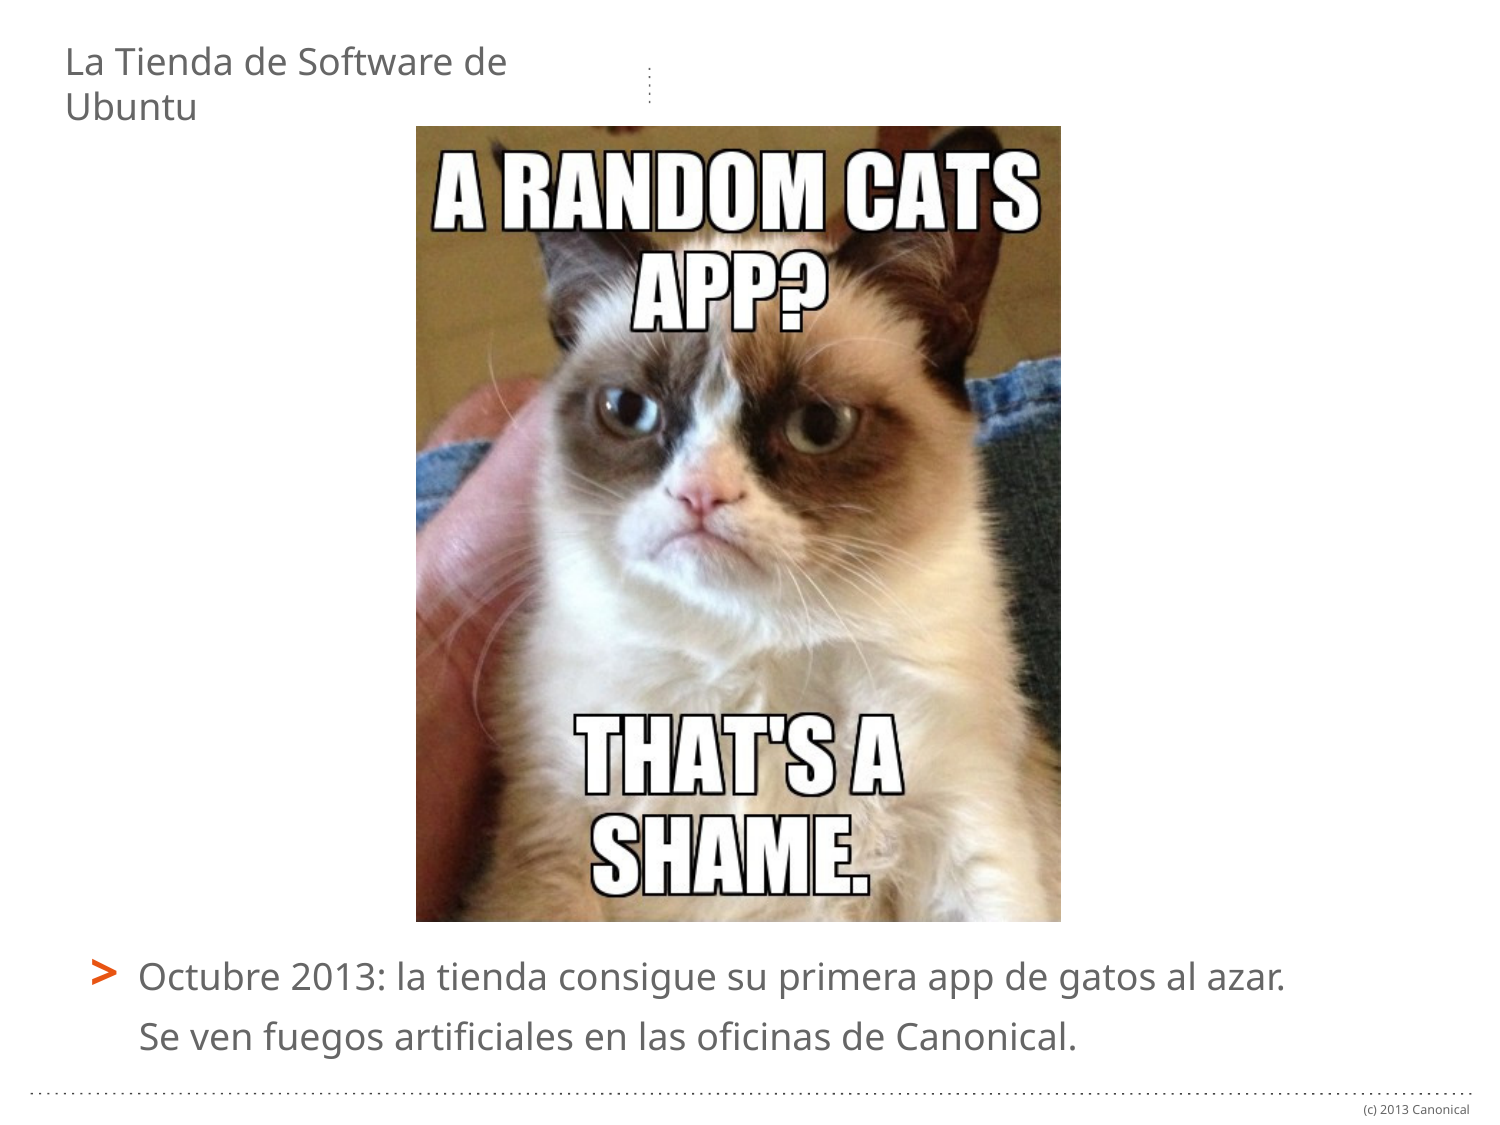

La Tienda de Software de Ubuntu
# > Octubre 2013: la tienda consigue su primera app de gatos al azar.
 Se ven fuegos artificiales en las oficinas de Canonical.
(c) 2013 Canonical